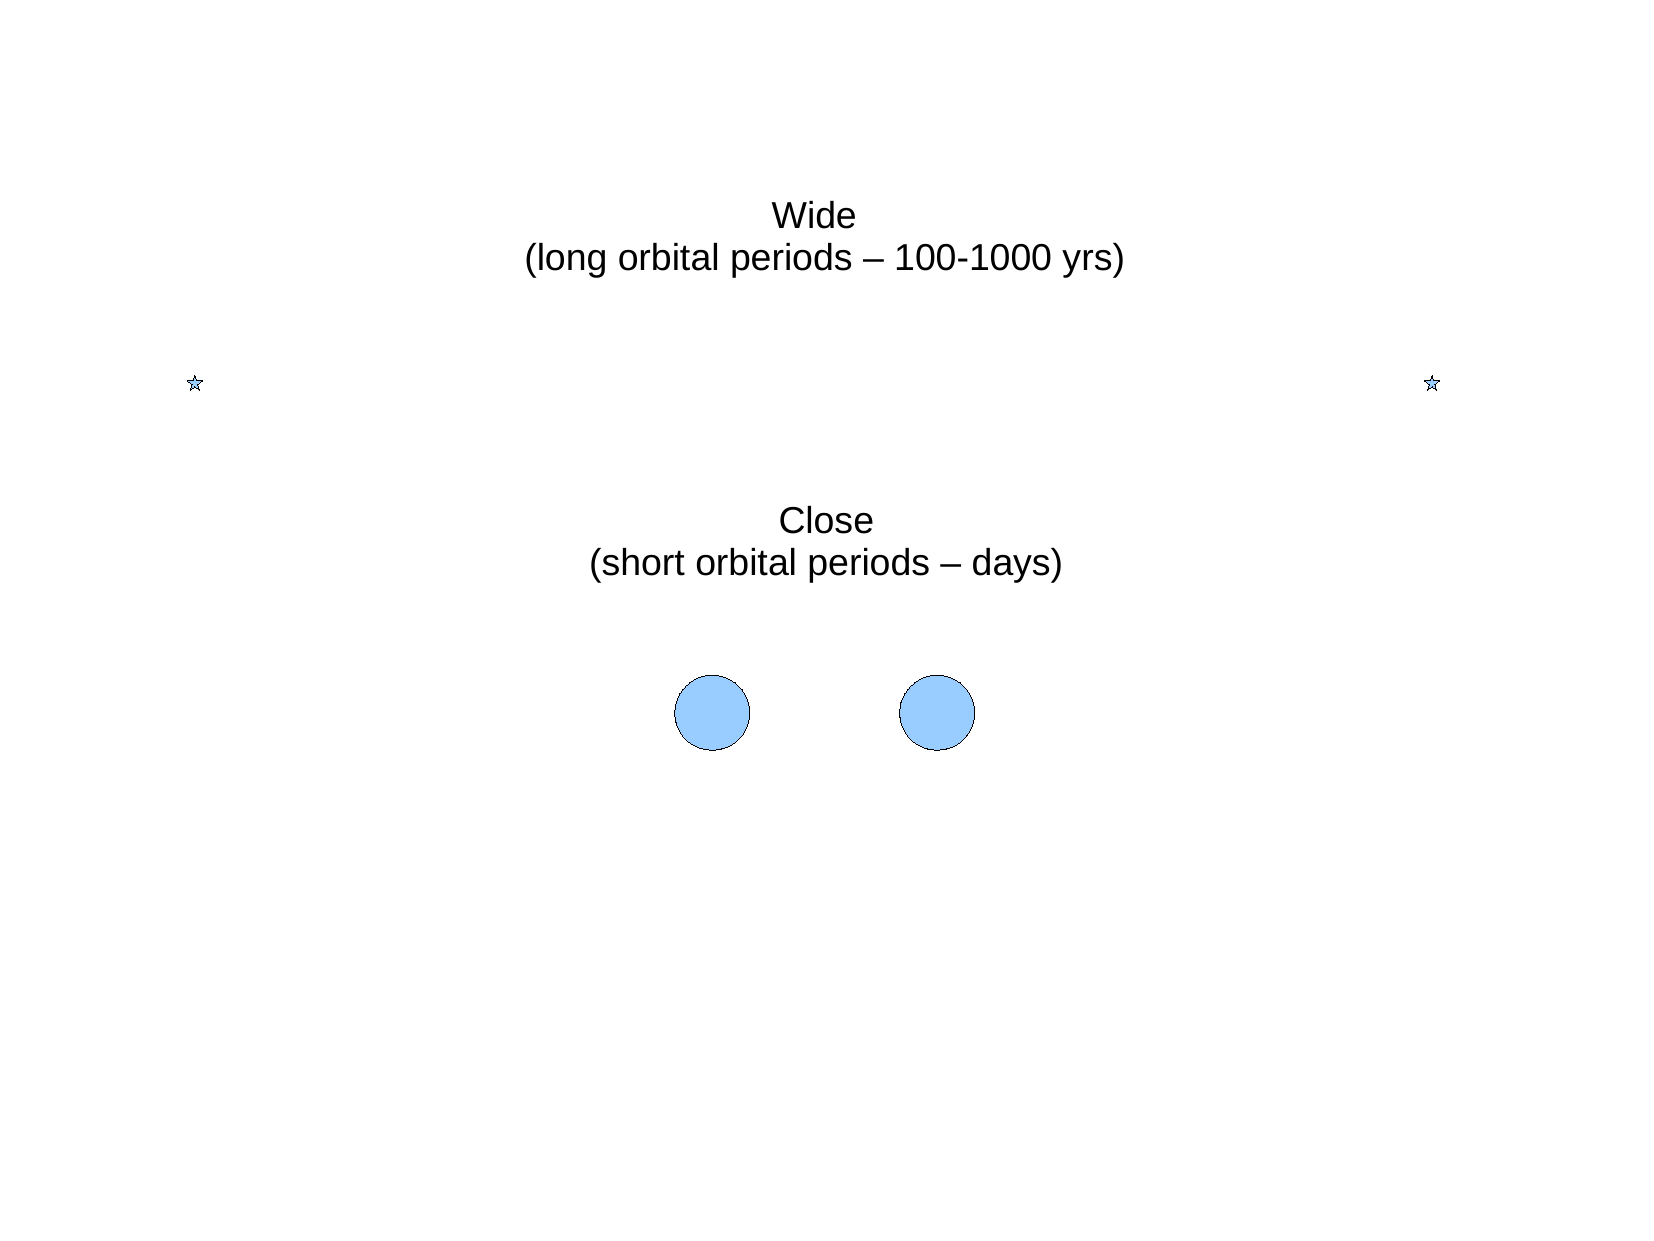

Wide
(long orbital periods – 100-1000 yrs)
Close
(short orbital periods – days)